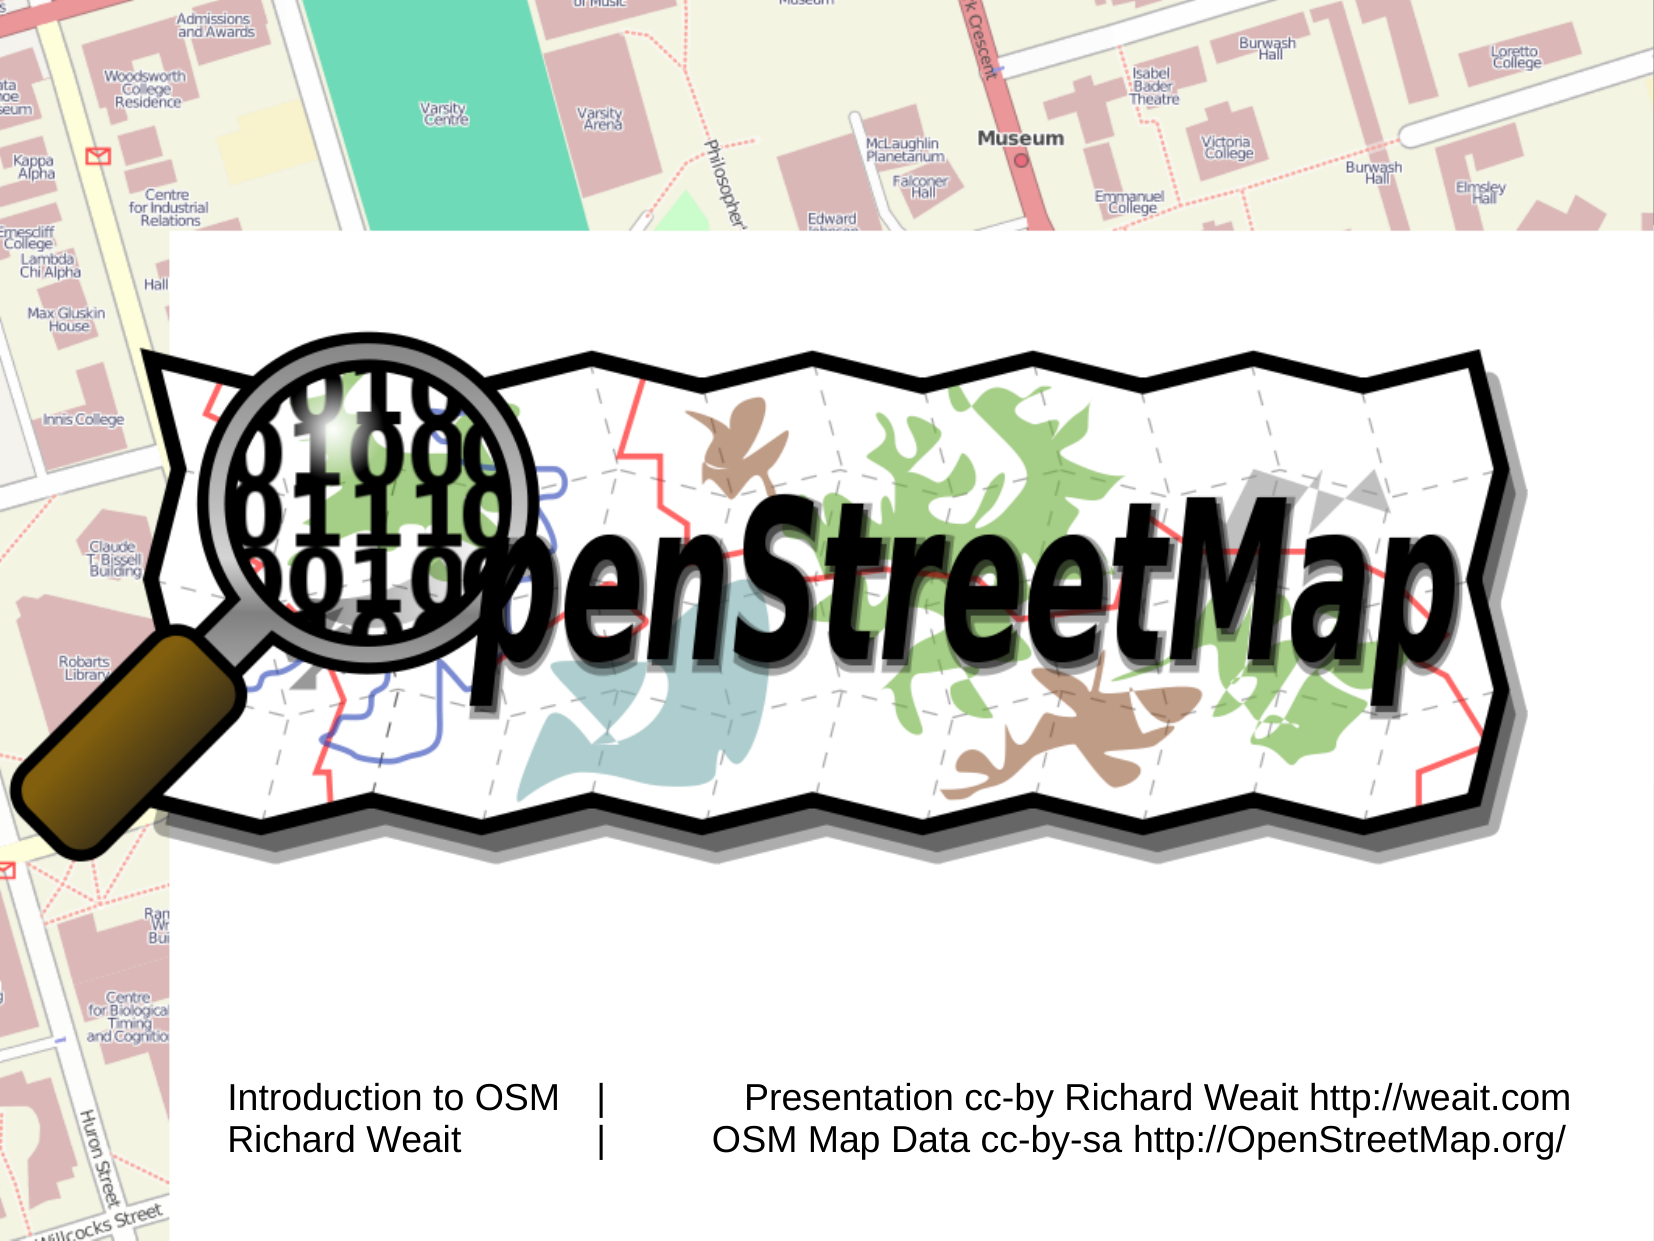

Introduction to OSM	|		Presentation cc-by Richard Weait http://weait.com
Richard Weait		|	 OSM Map Data cc-by-sa http://OpenStreetMap.org/